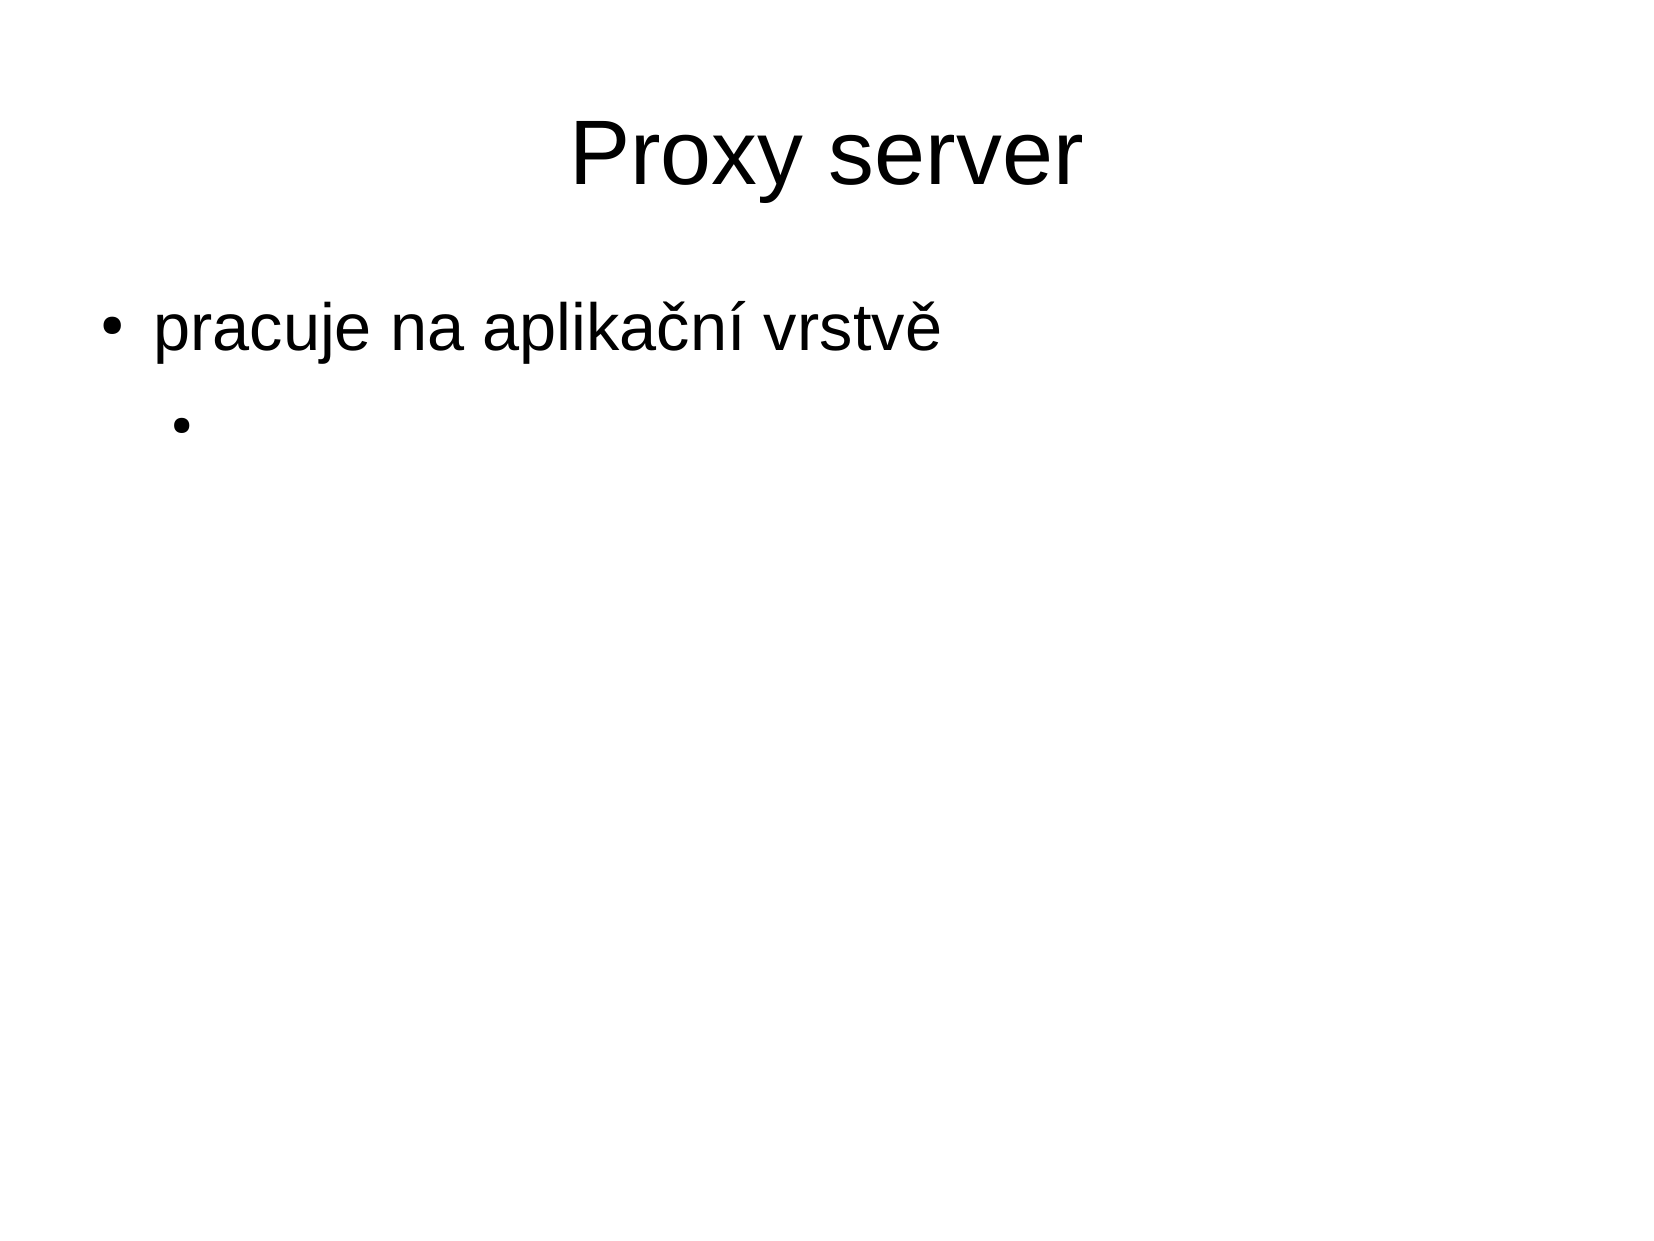

# Proxy server
pracuje na aplikační vrstvě